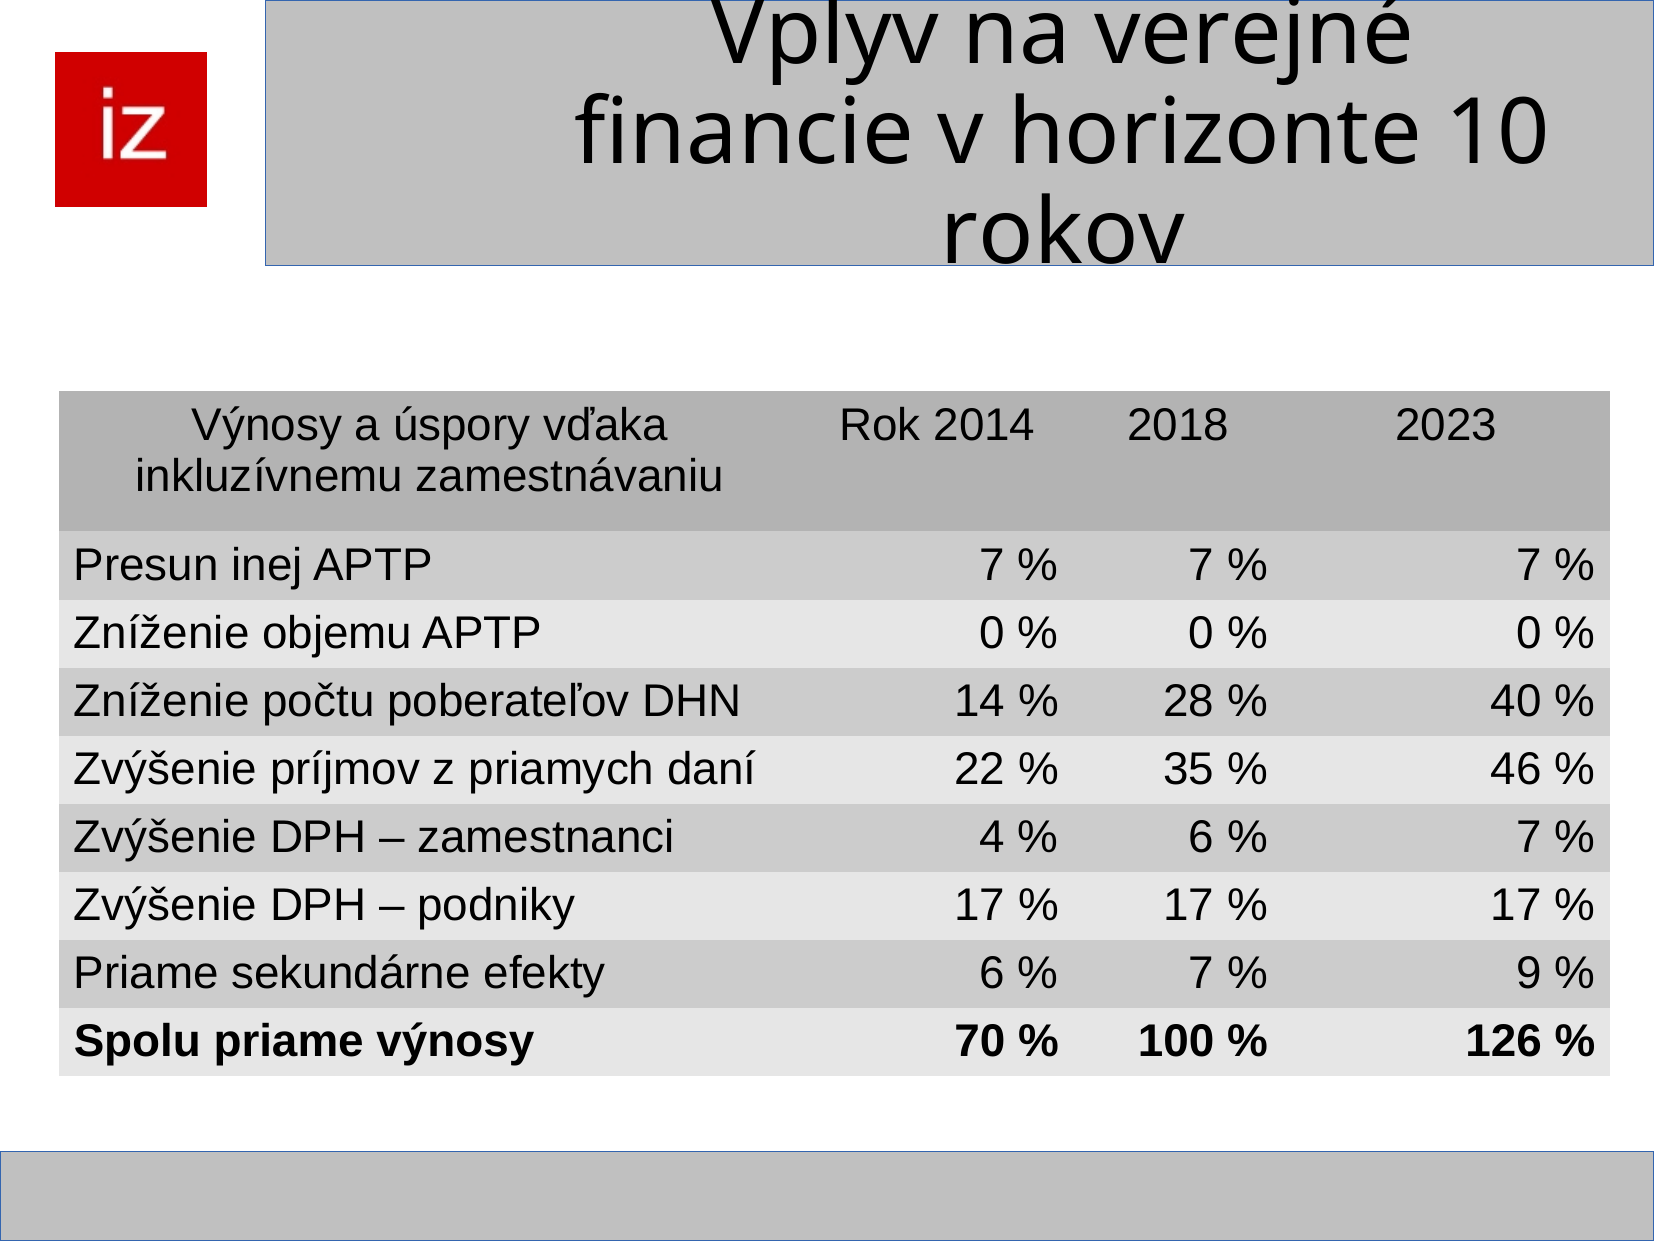

# Vplyv na verejné financie v horizonte 10 rokov
| Výnosy a úspory vďaka inkluzívnemu zamestnávaniu | Rok 2014 | 2018 | 2023 |
| --- | --- | --- | --- |
| Presun inej APTP | 7 % | 7 % | 7 % |
| Zníženie objemu APTP | 0 % | 0 % | 0 % |
| Zníženie počtu poberateľov DHN | 14 % | 28 % | 40 % |
| Zvýšenie príjmov z priamych daní | 22 % | 35 % | 46 % |
| Zvýšenie DPH – zamestnanci | 4 % | 6 % | 7 % |
| Zvýšenie DPH – podniky | 17 % | 17 % | 17 % |
| Priame sekundárne efekty | 6 % | 7 % | 9 % |
| Spolu priame výnosy | 70 % | 100 % | 126 % |